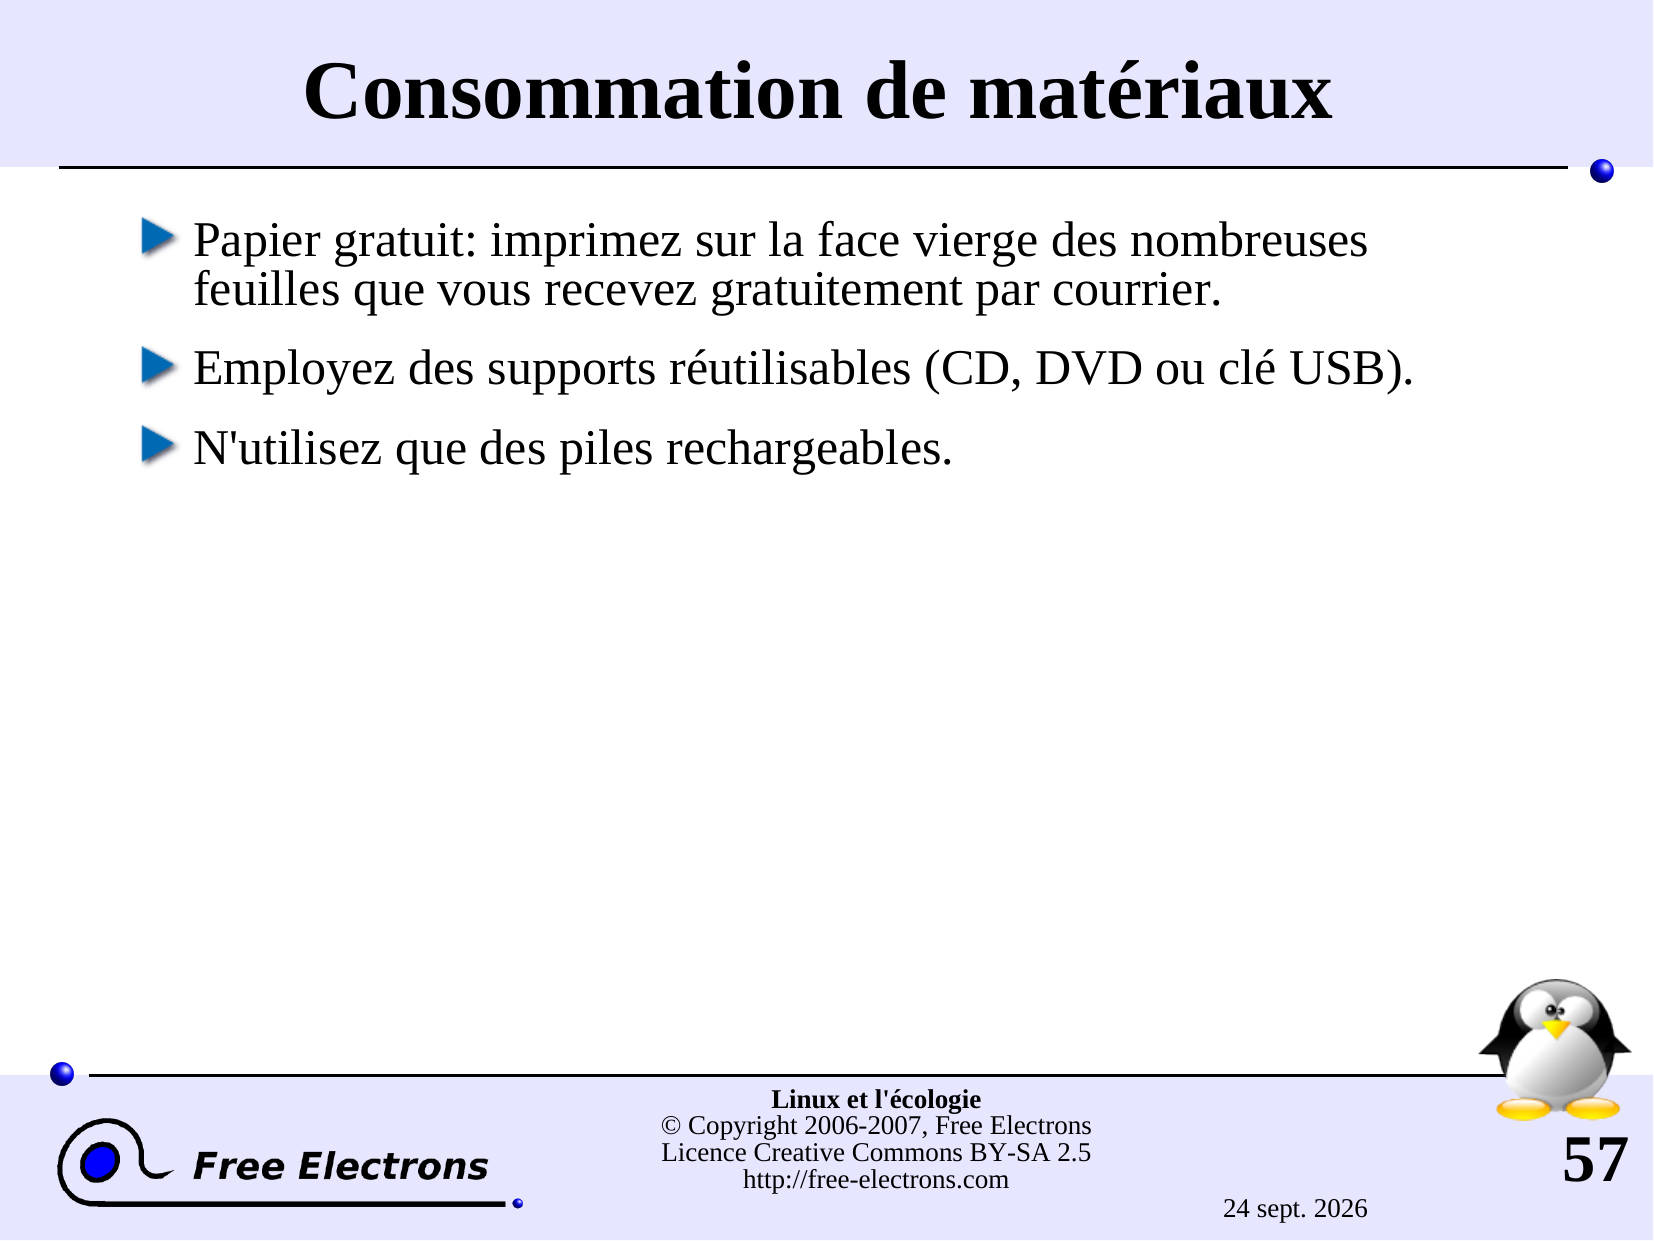

# Consommation de matériaux
Papier gratuit: imprimez sur la face vierge des nombreuses feuilles que vous recevez gratuitement par courrier.
Employez des supports réutilisables (CD, DVD ou clé USB).
N'utilisez que des piles rechargeables.